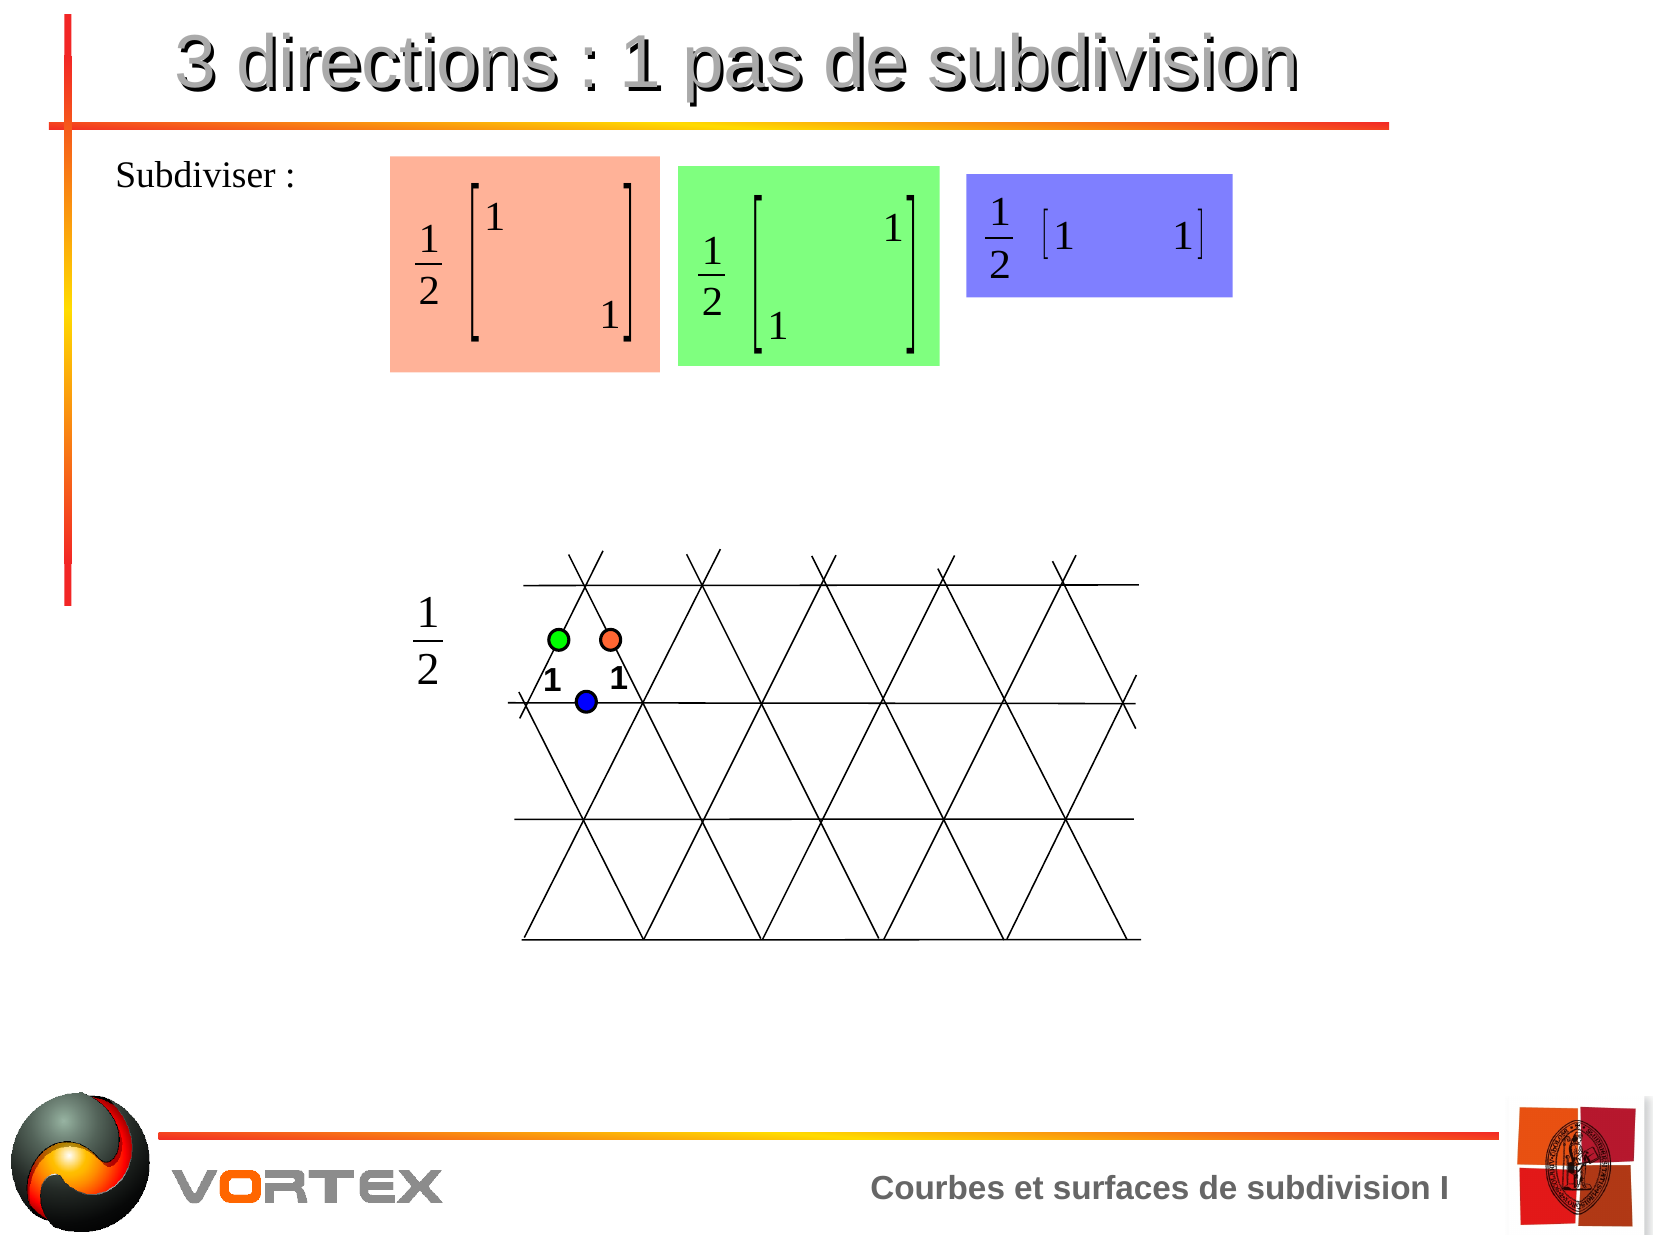

# 3 directions : 1 pas de subdivision
Subdiviser :
1
1